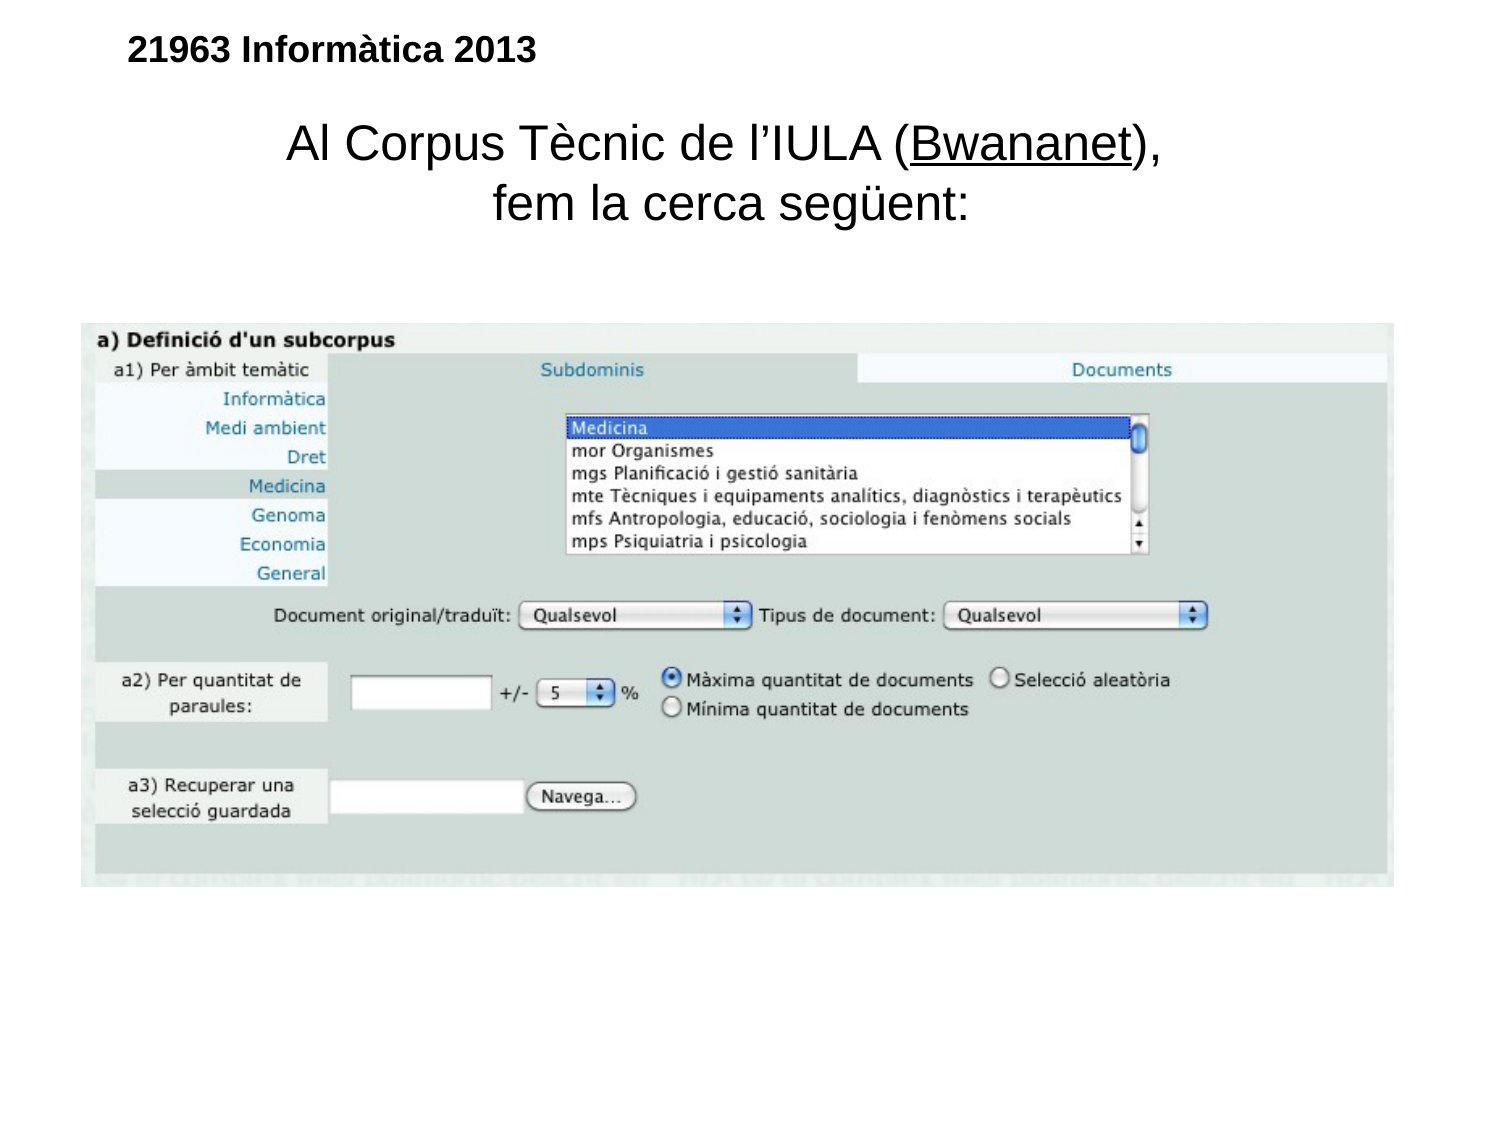

21963 Informàtica 2013
Al Corpus Tècnic de l’IULA (Bwananet),
fem la cerca següent: